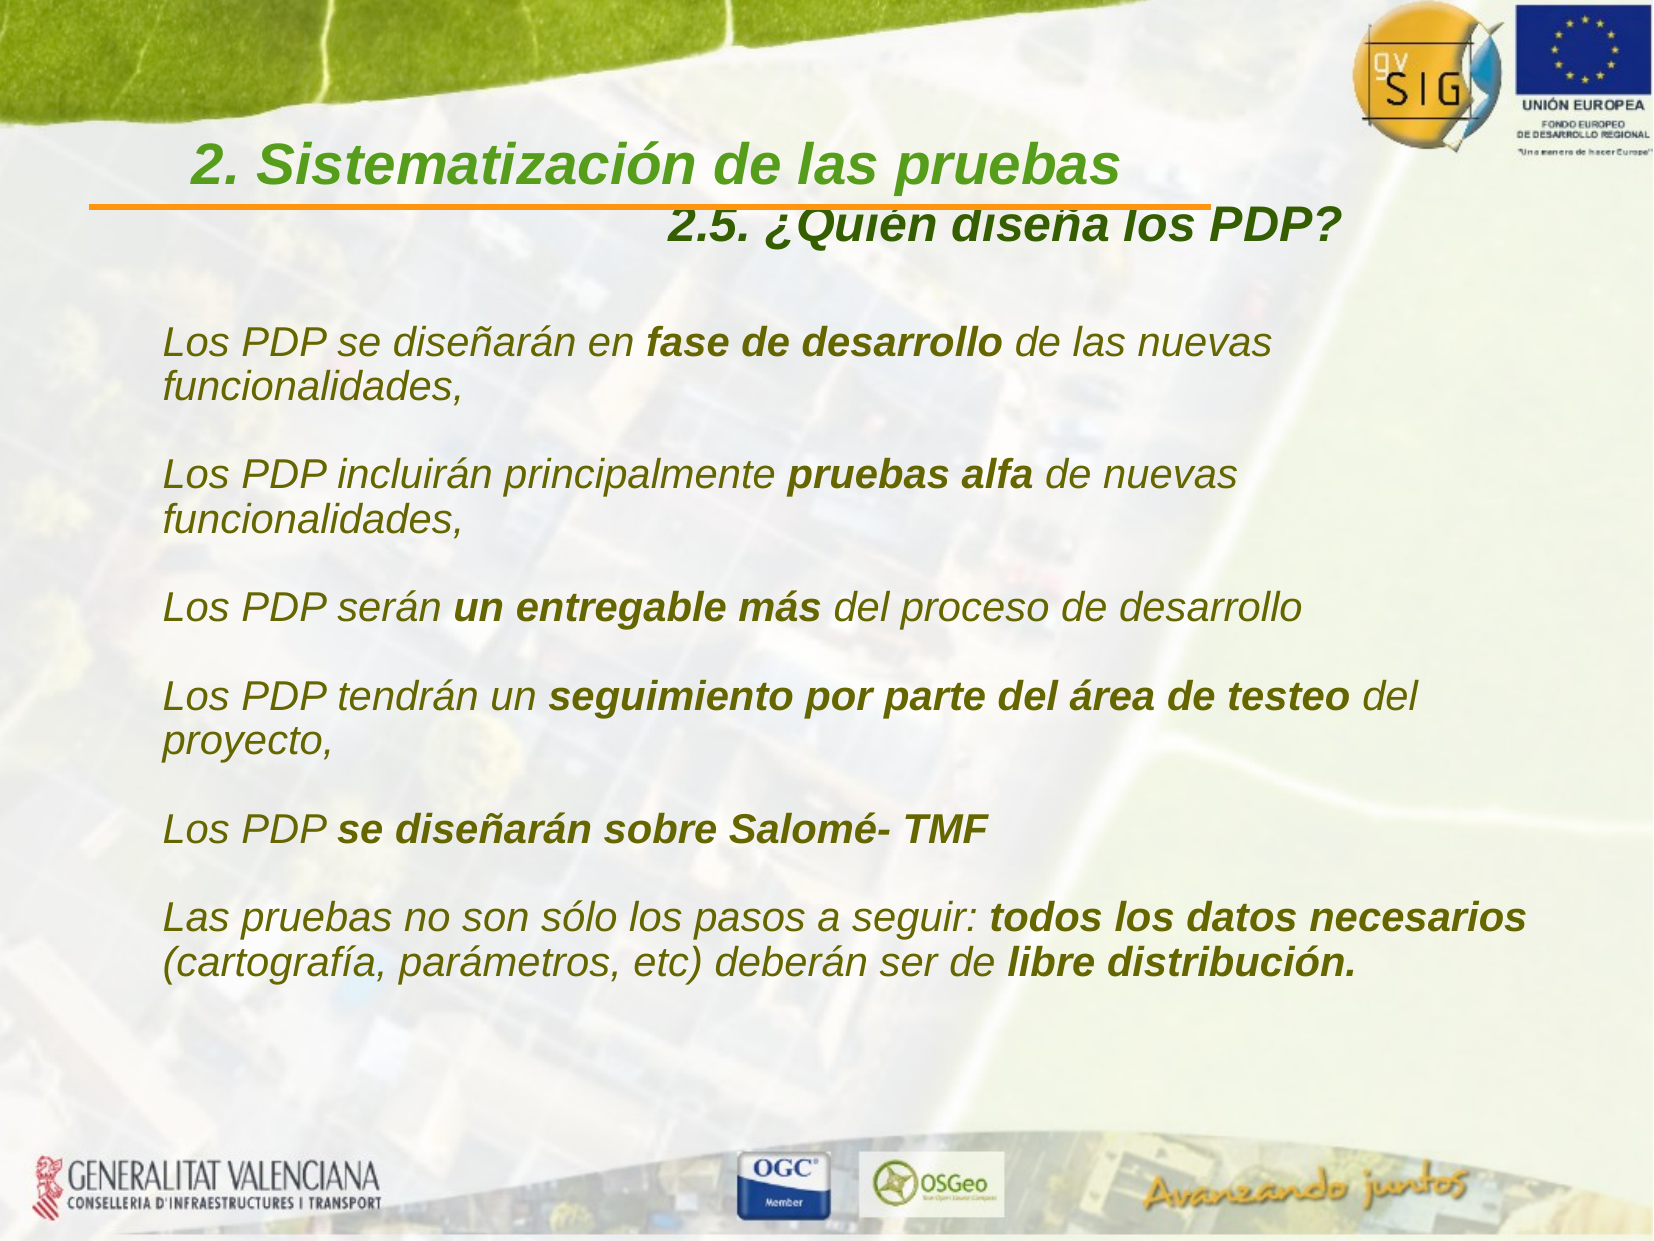

2. Sistematización de las pruebas
2.5. ¿Quién diseña los PDP?
Los PDP se diseñarán en fase de desarrollo de las nuevas funcionalidades,
Los PDP incluirán principalmente pruebas alfa de nuevas funcionalidades,
Los PDP serán un entregable más del proceso de desarrollo
Los PDP tendrán un seguimiento por parte del área de testeo del proyecto,
Los PDP se diseñarán sobre Salomé- TMF
Las pruebas no son sólo los pasos a seguir: todos los datos necesarios (cartografía, parámetros, etc) deberán ser de libre distribución.